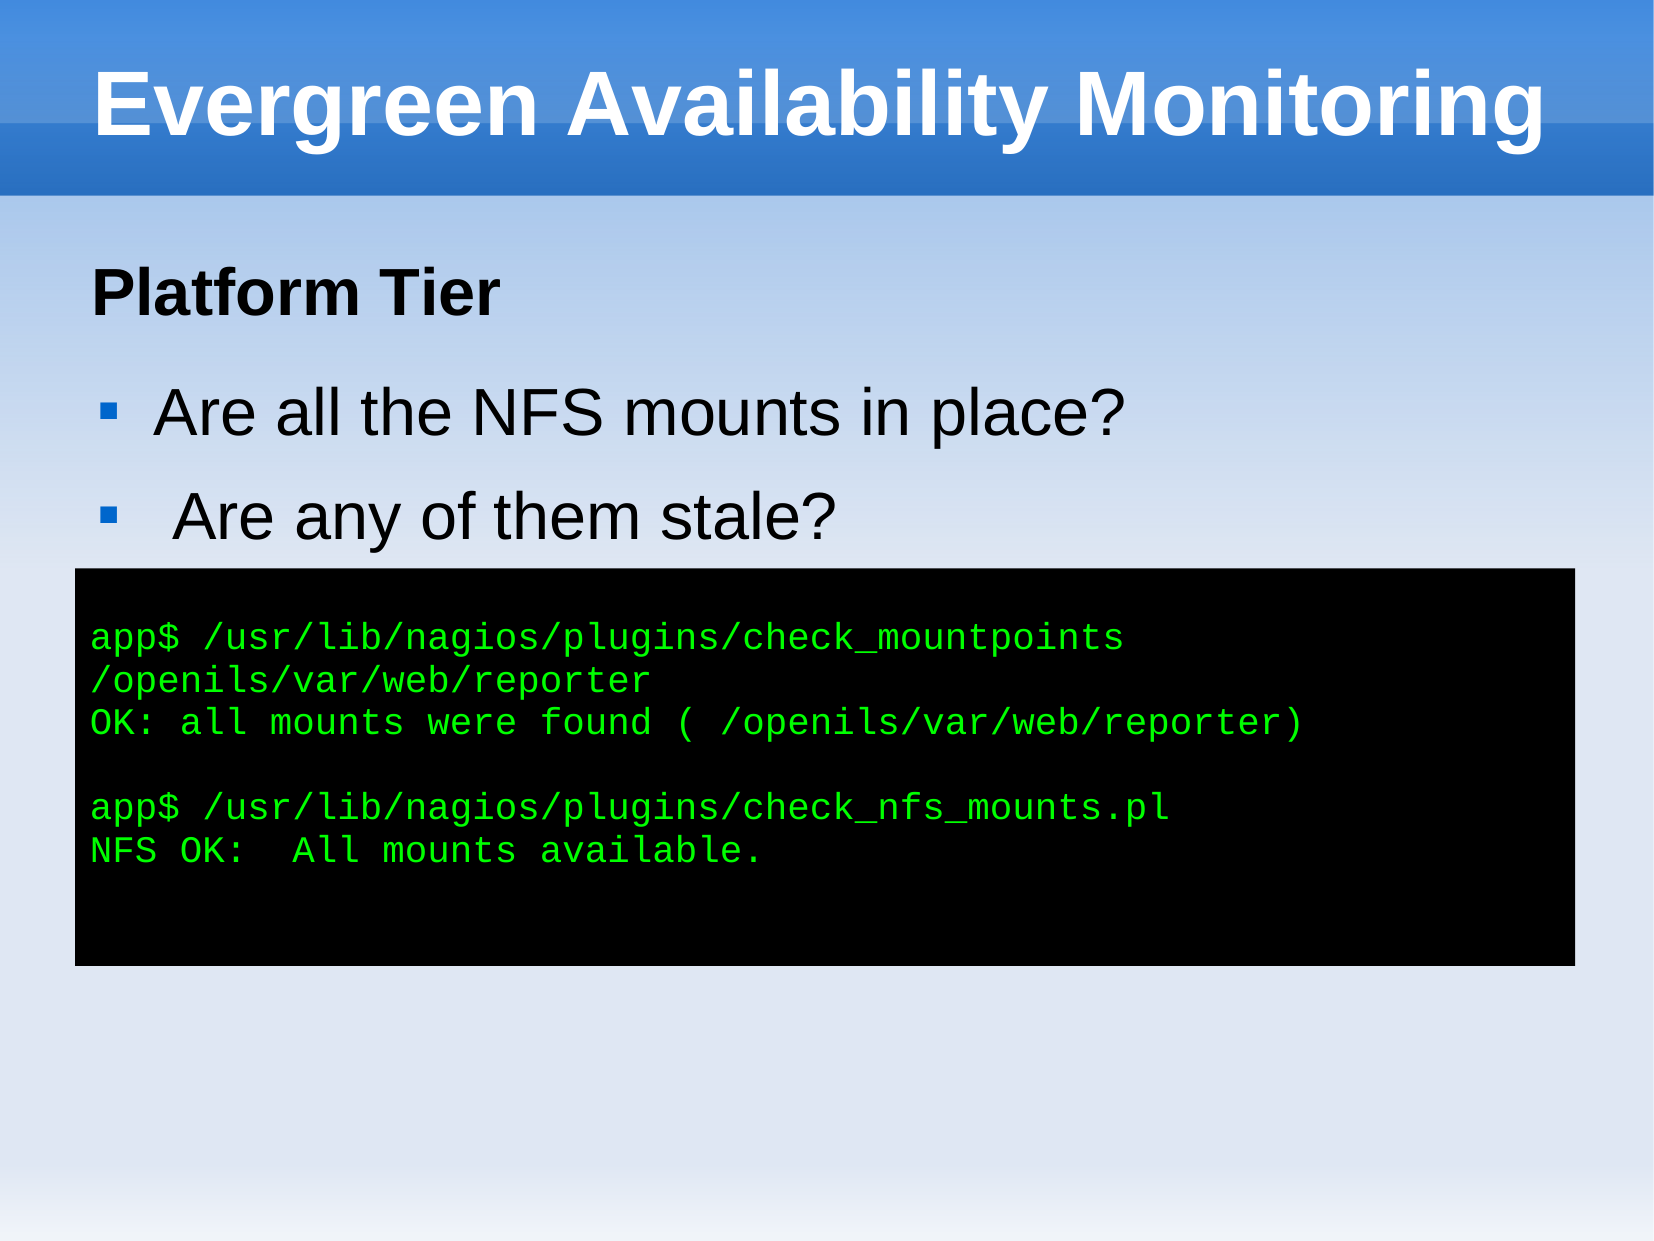

# Evergreen Availability Monitoring
Platform Tier
Are all the NFS mounts in place?
 Are any of them stale?
app$ /usr/lib/nagios/plugins/check_mountpoints /openils/var/web/reporter
OK: all mounts were found ( /openils/var/web/reporter)
app$ /usr/lib/nagios/plugins/check_nfs_mounts.pl
NFS OK: All mounts available.